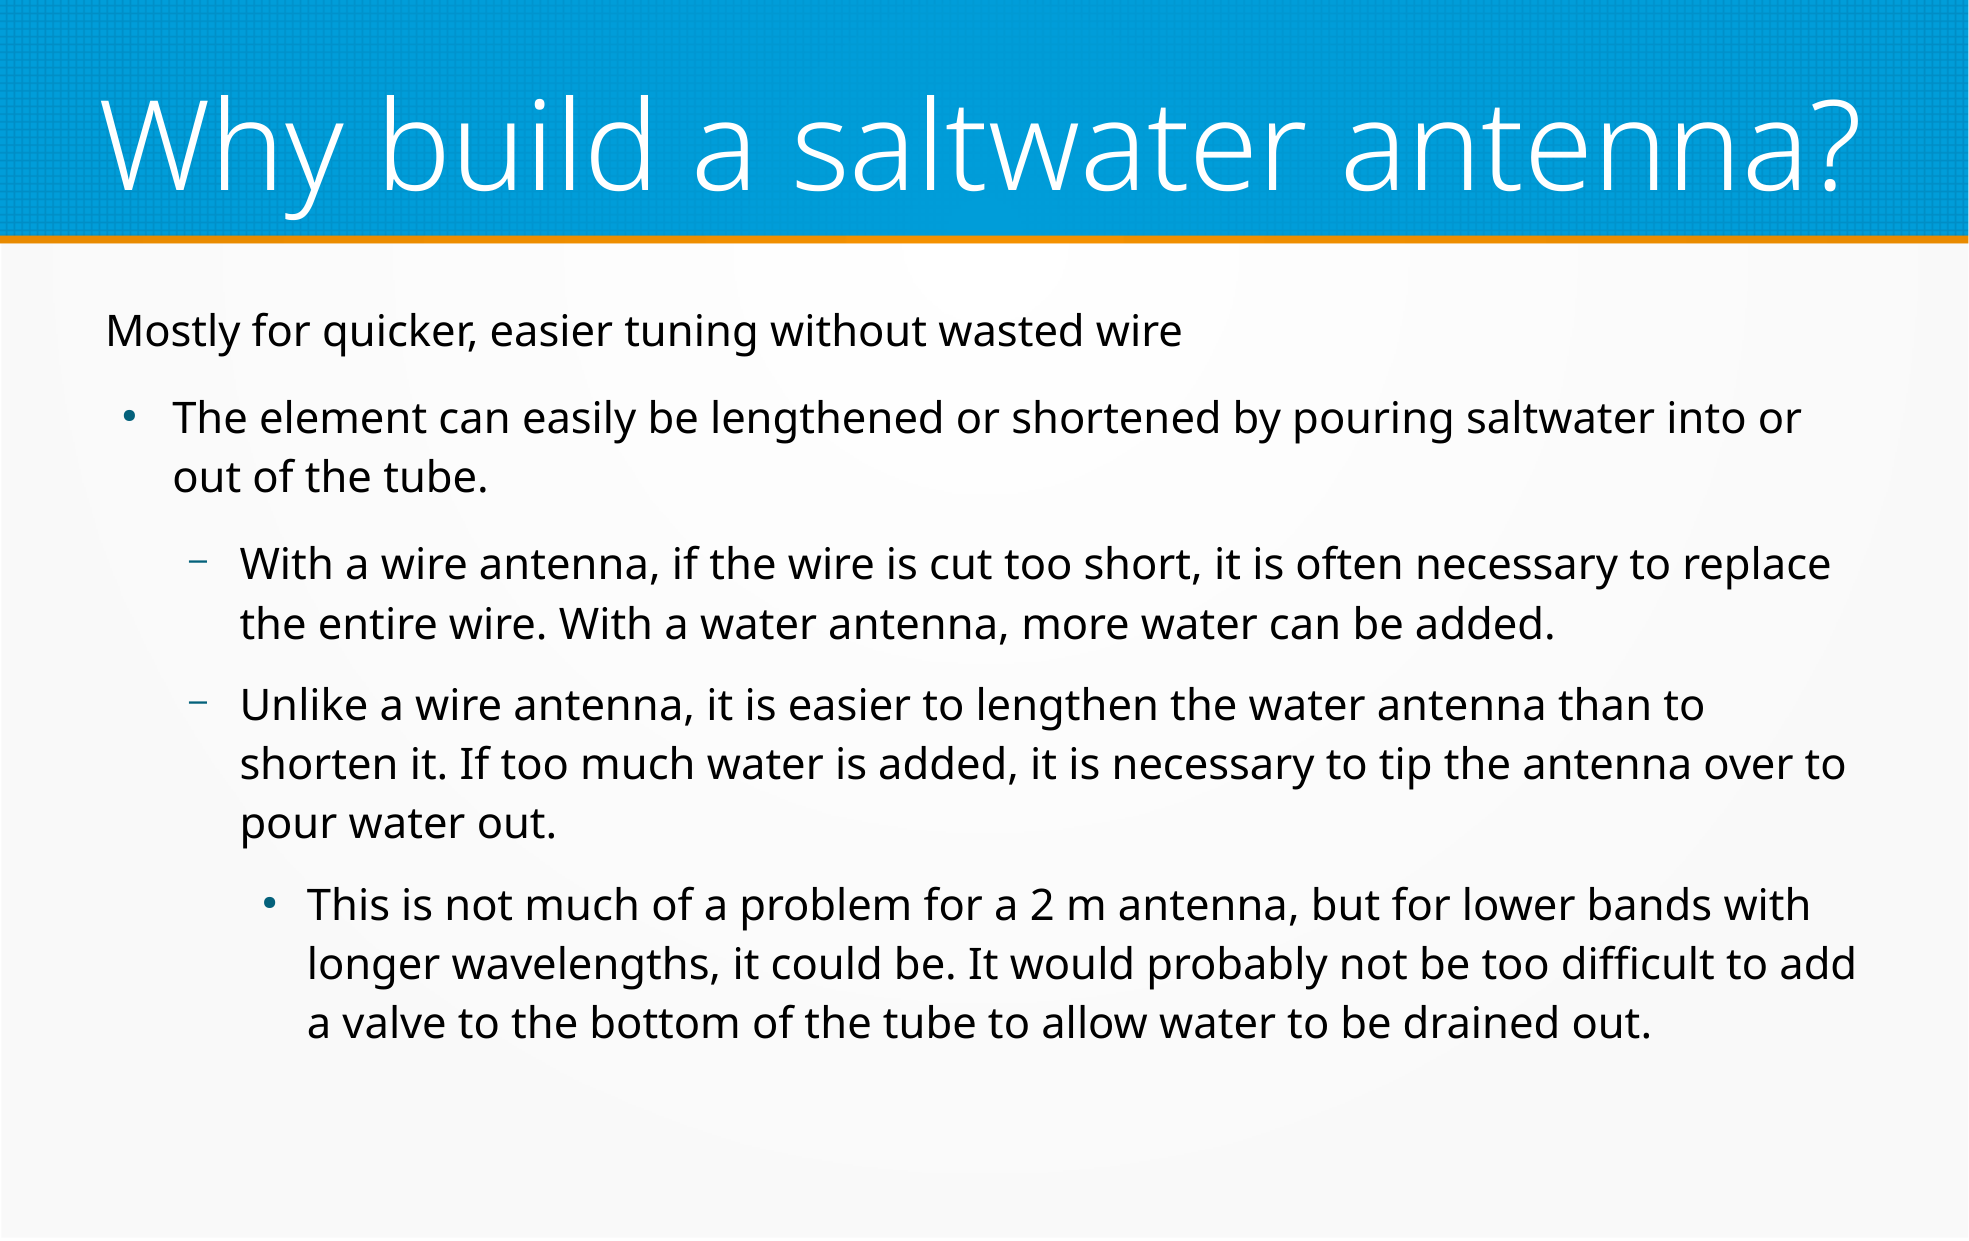

# Why build a saltwater antenna?
Mostly for quicker, easier tuning without wasted wire
The element can easily be lengthened or shortened by pouring saltwater into or out of the tube.
With a wire antenna, if the wire is cut too short, it is often necessary to replace the entire wire. With a water antenna, more water can be added.
Unlike a wire antenna, it is easier to lengthen the water antenna than to shorten it. If too much water is added, it is necessary to tip the antenna over to pour water out.
This is not much of a problem for a 2 m antenna, but for lower bands with longer wavelengths, it could be. It would probably not be too difficult to add a valve to the bottom of the tube to allow water to be drained out.